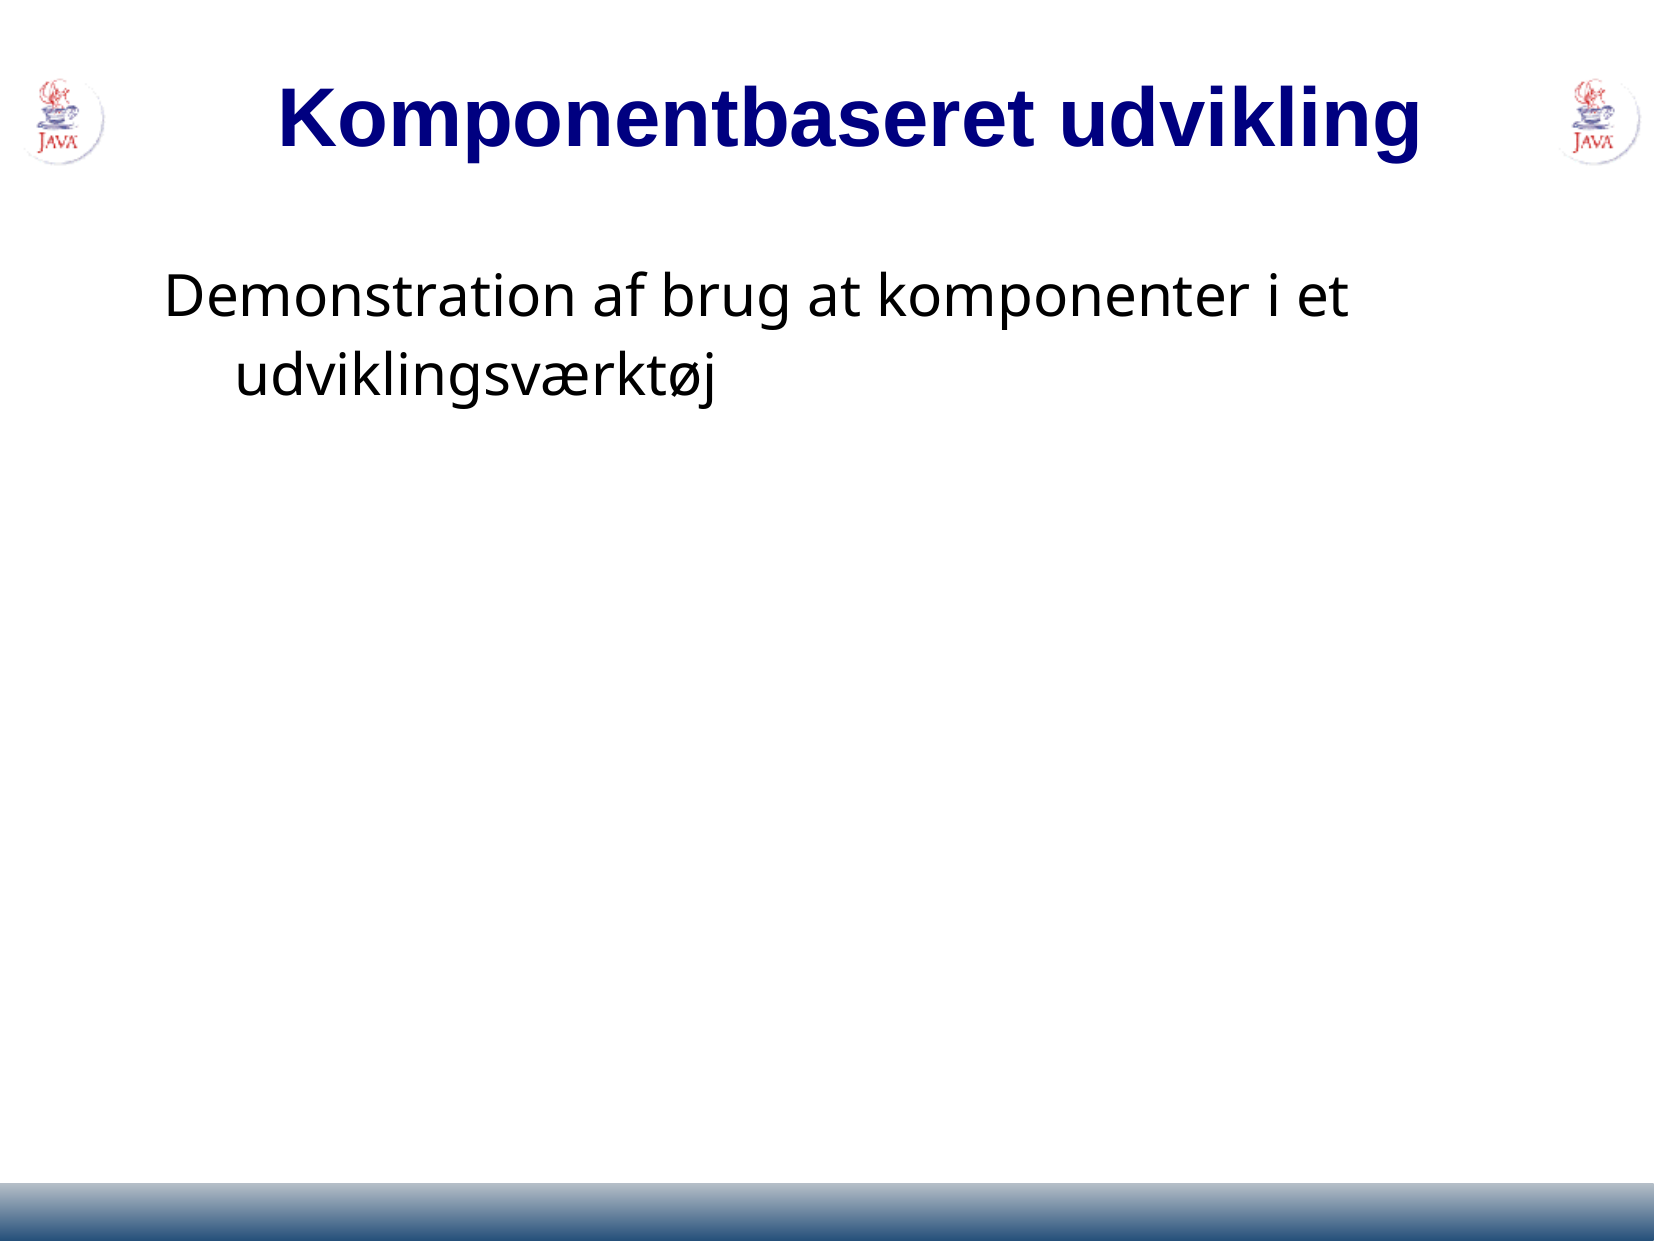

# Komponentbaseret udvikling
Demonstration af brug at komponenter i et udviklingsværktøj